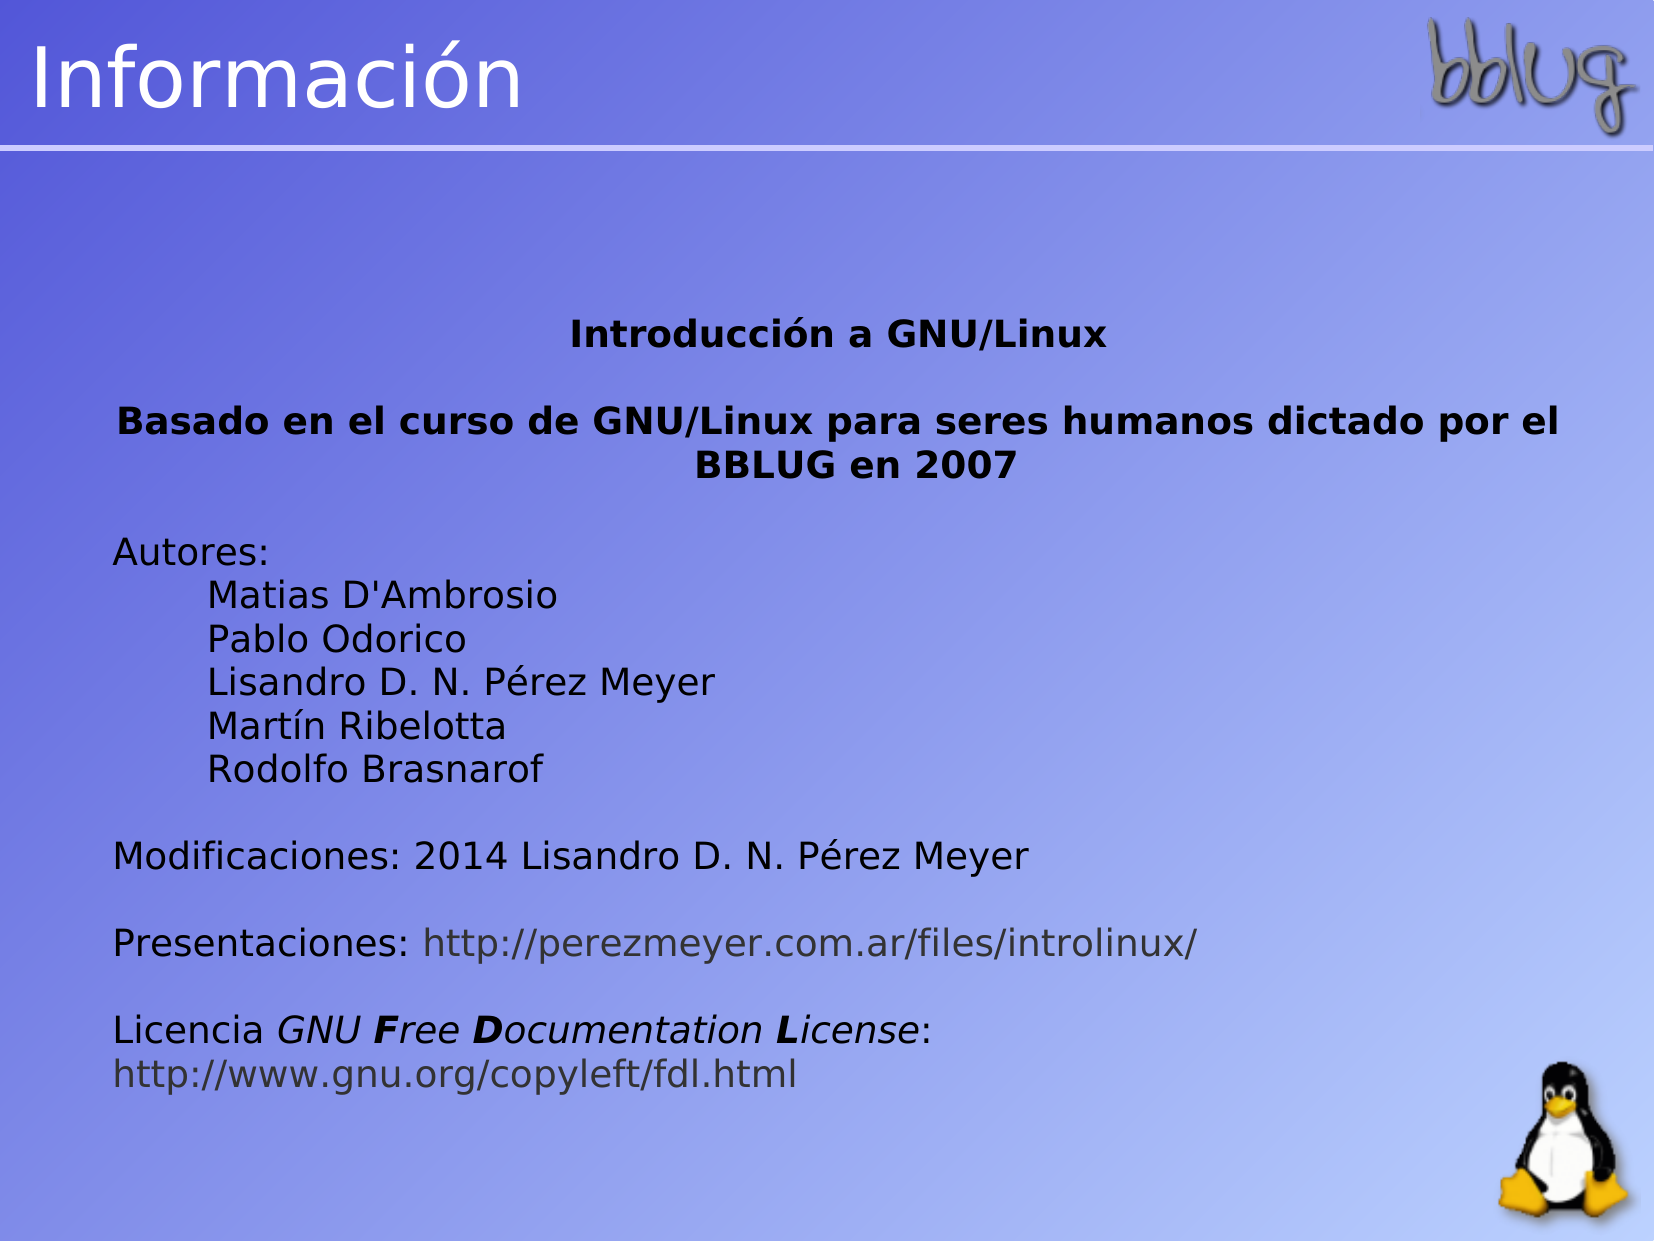

# Información
Introducción a GNU/Linux
Basado en el curso de GNU/Linux para seres humanos dictado por el BBLUG en 2007
Autores:
 Matias D'Ambrosio
 Pablo Odorico
 Lisandro D. N. Pérez Meyer
 Martín Ribelotta
 Rodolfo Brasnarof
Modificaciones: 2014 Lisandro D. N. Pérez Meyer
Presentaciones: http://perezmeyer.com.ar/files/introlinux/
Licencia GNU Free Documentation License:
http://www.gnu.org/copyleft/fdl.html